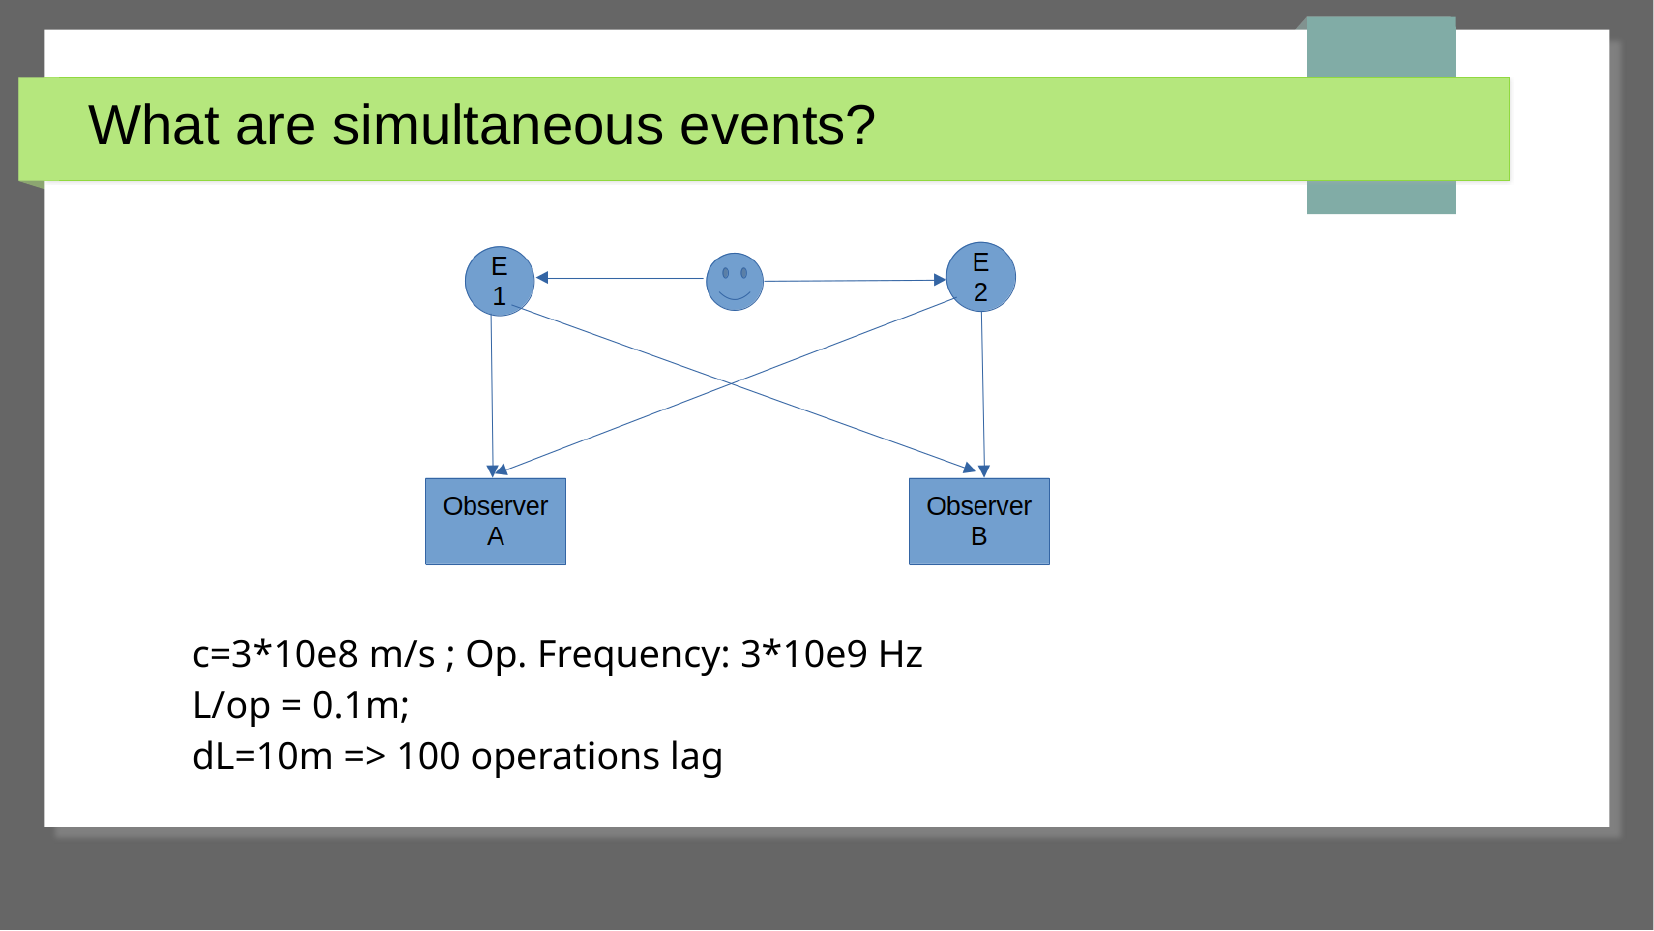

# What are simultaneous events?
c=3*10e8 m/s ; Op. Frequency: 3*10e9 Hz
L/op = 0.1m;
dL=10m => 100 operations lag